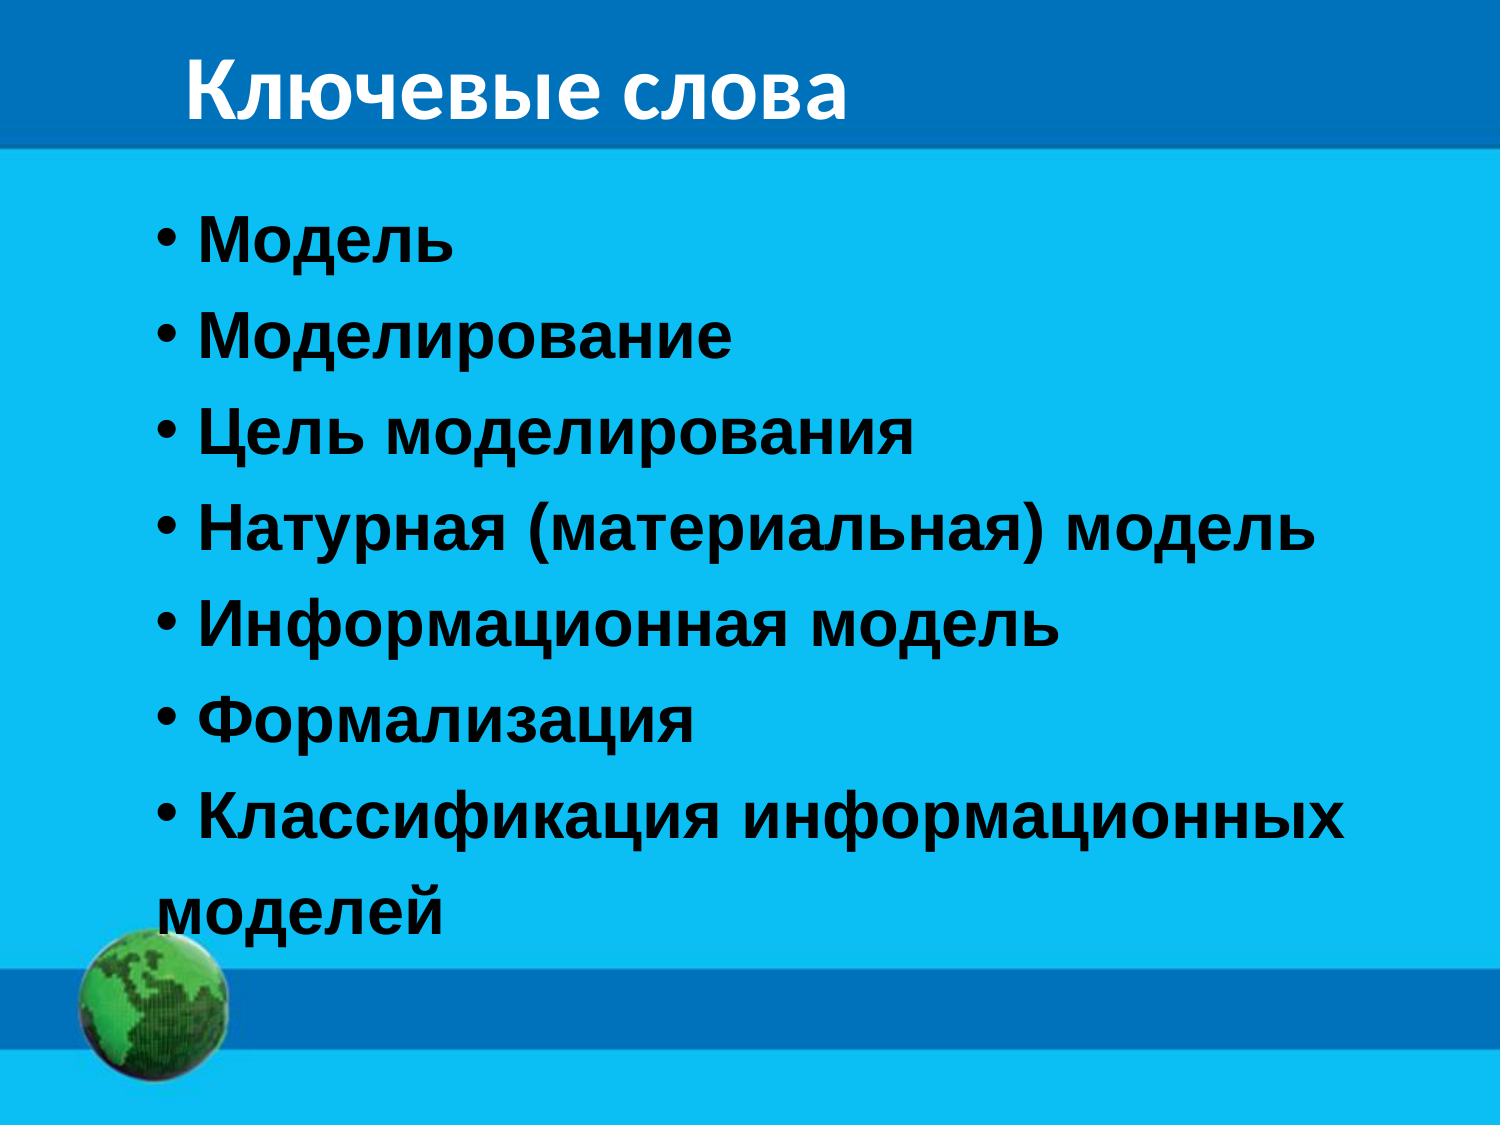

Ключевые слова
 Модель
 Моделирование
 Цель моделирования
 Натурная (материальная) модель
 Информационная модель
 Формализация
 Классификация информационных моделей